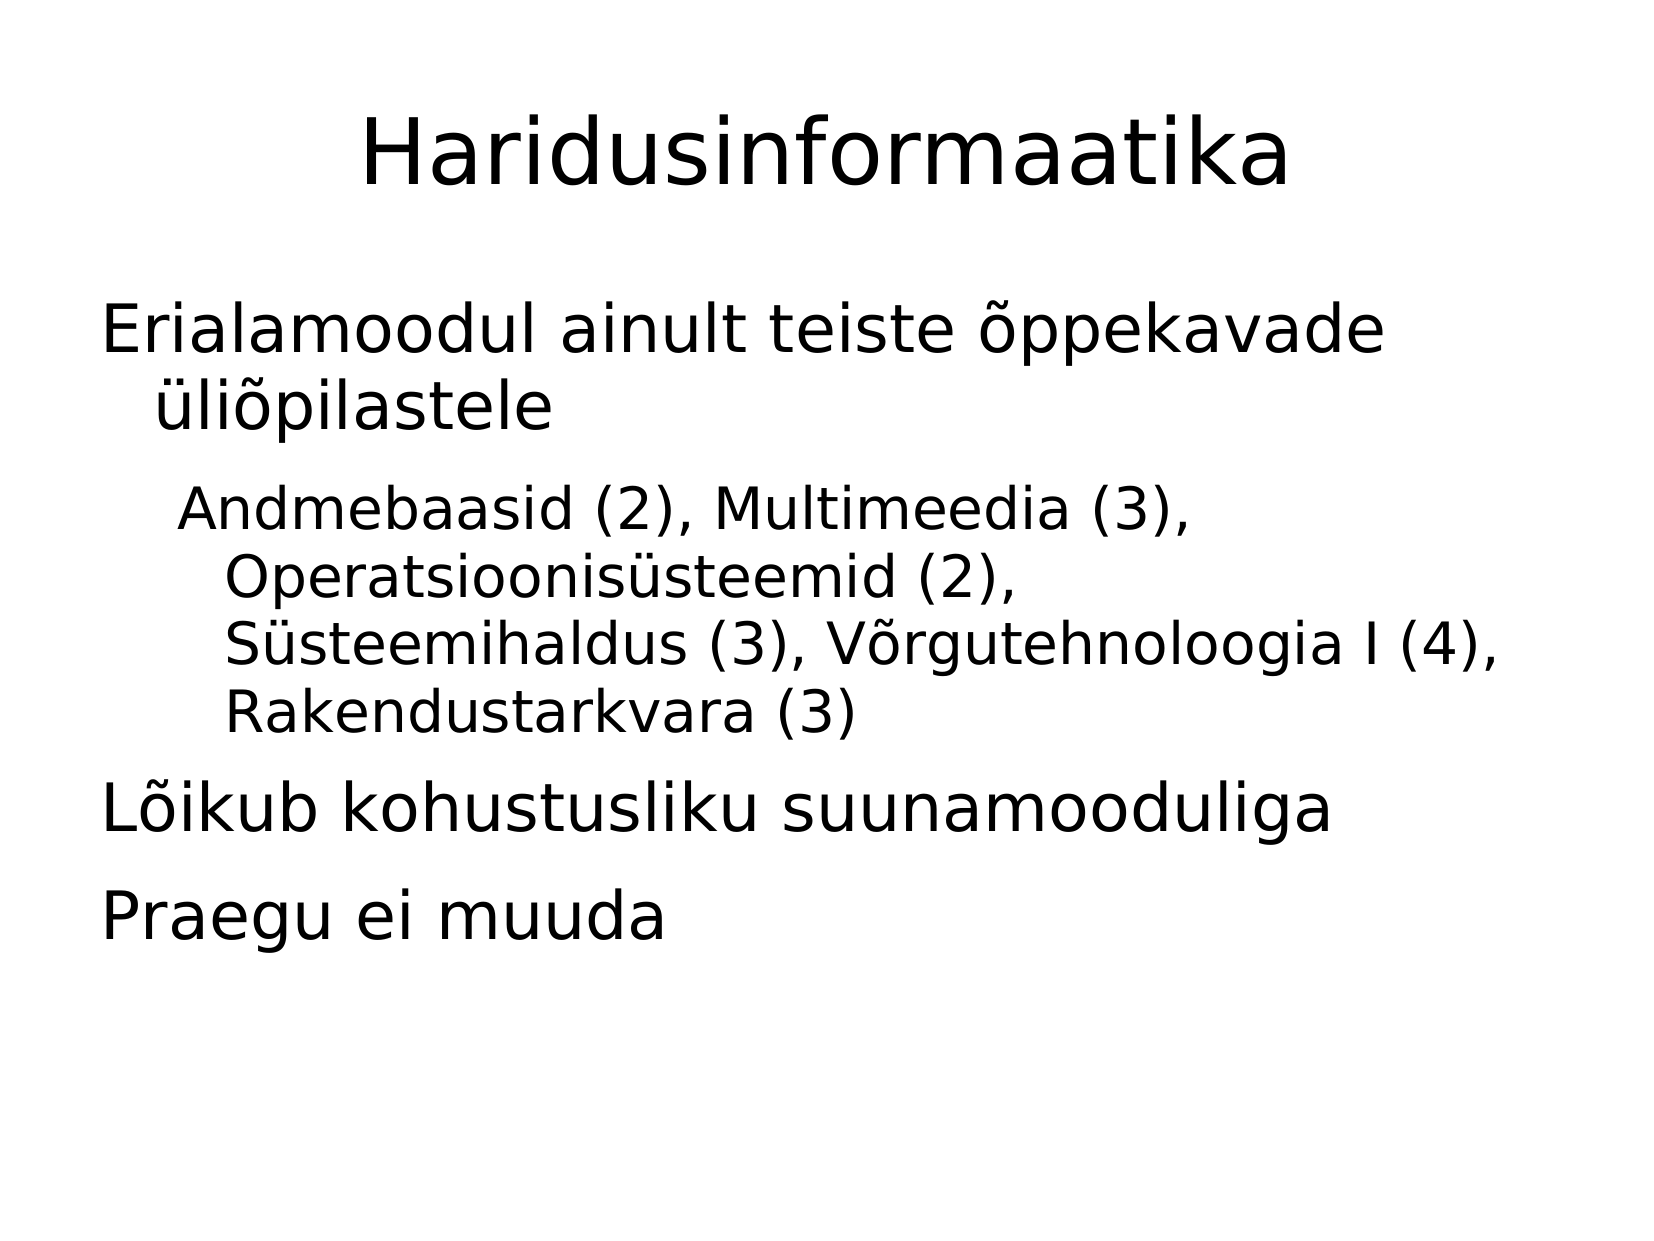

# Haridusinformaatika
Erialamoodul ainult teiste õppekavade üliõpilastele
Andmebaasid (2), Multimeedia (3), Operatsioonisüsteemid (2), Süsteemihaldus (3), Võrgutehnoloogia I (4), Rakendustarkvara (3)
Lõikub kohustusliku suunamooduliga
Praegu ei muuda